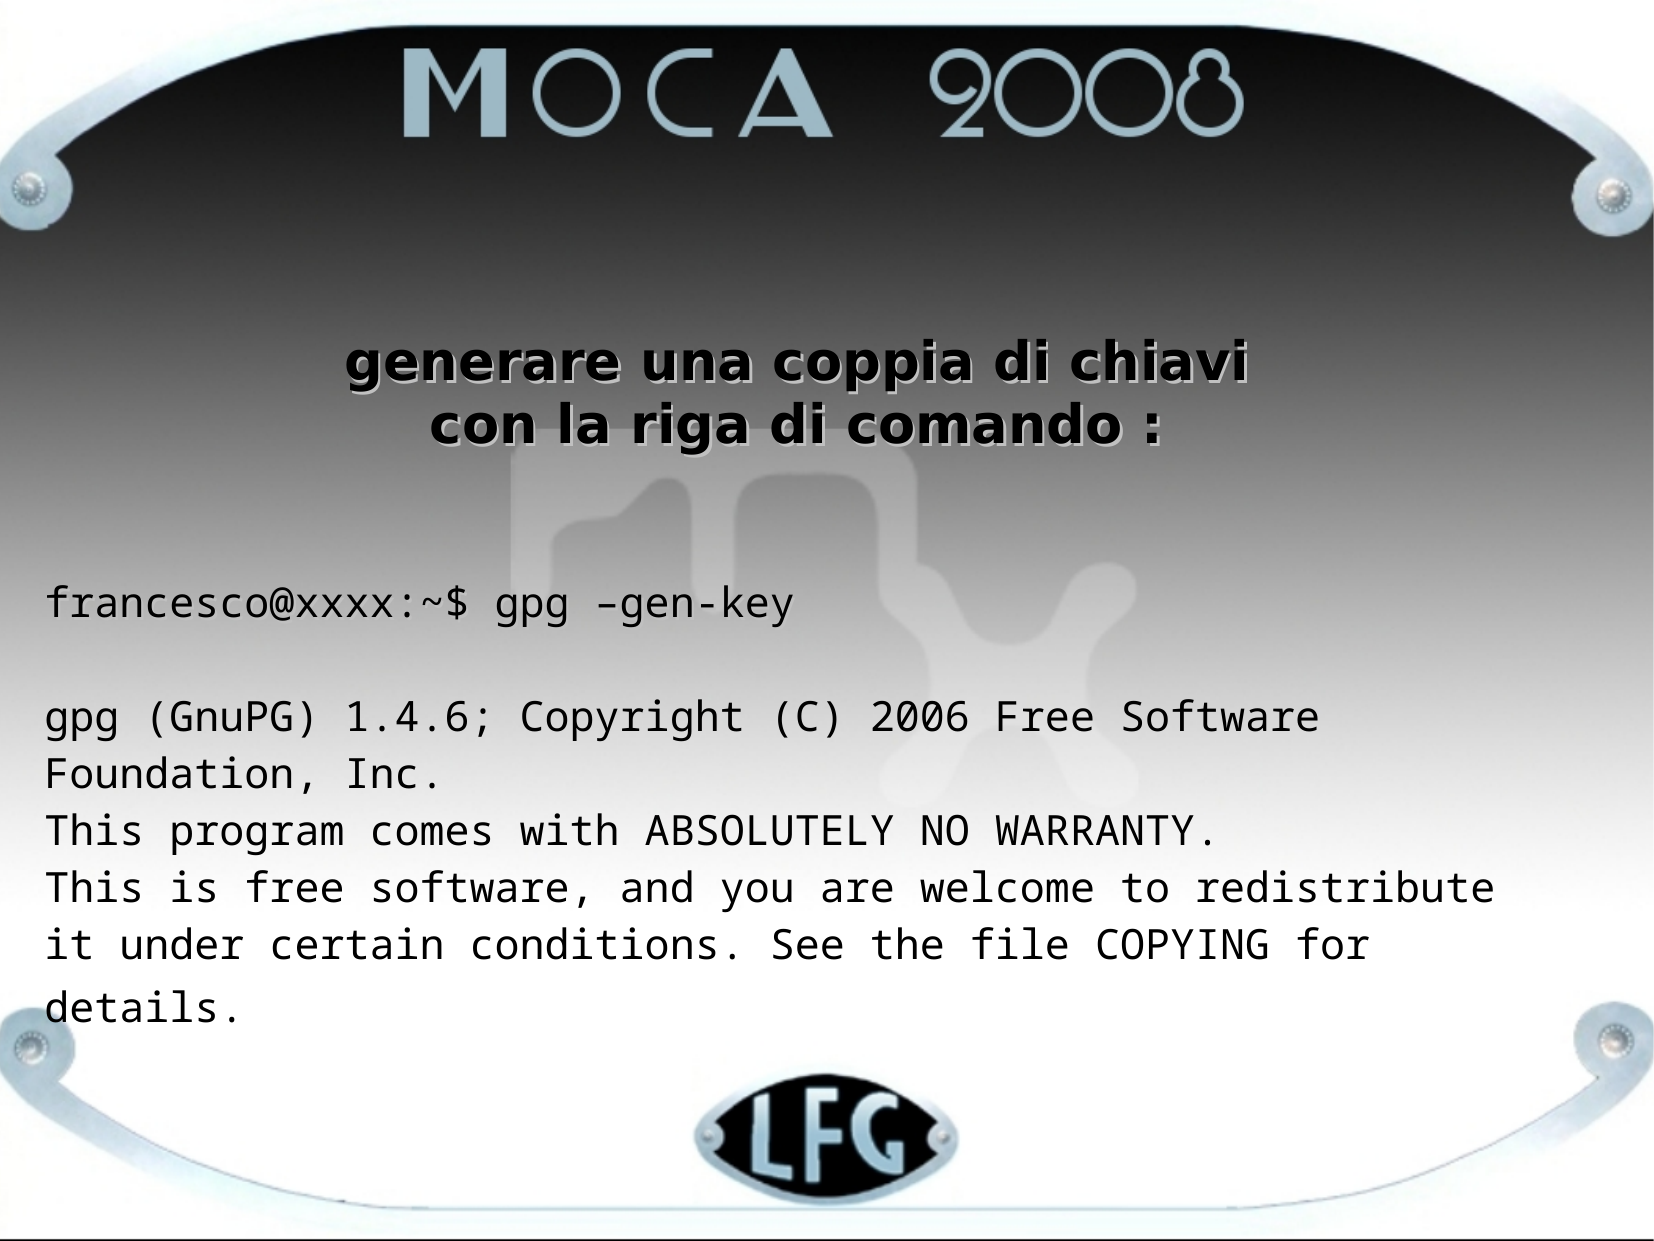

generare una coppia di chiavi
con la riga di comando :
francesco@xxxx:~$ gpg –gen-key
gpg (GnuPG) 1.4.6; Copyright (C) 2006 Free Software Foundation, Inc.
This program comes with ABSOLUTELY NO WARRANTY.
This is free software, and you are welcome to redistribute it under certain conditions. See the file COPYING for details.